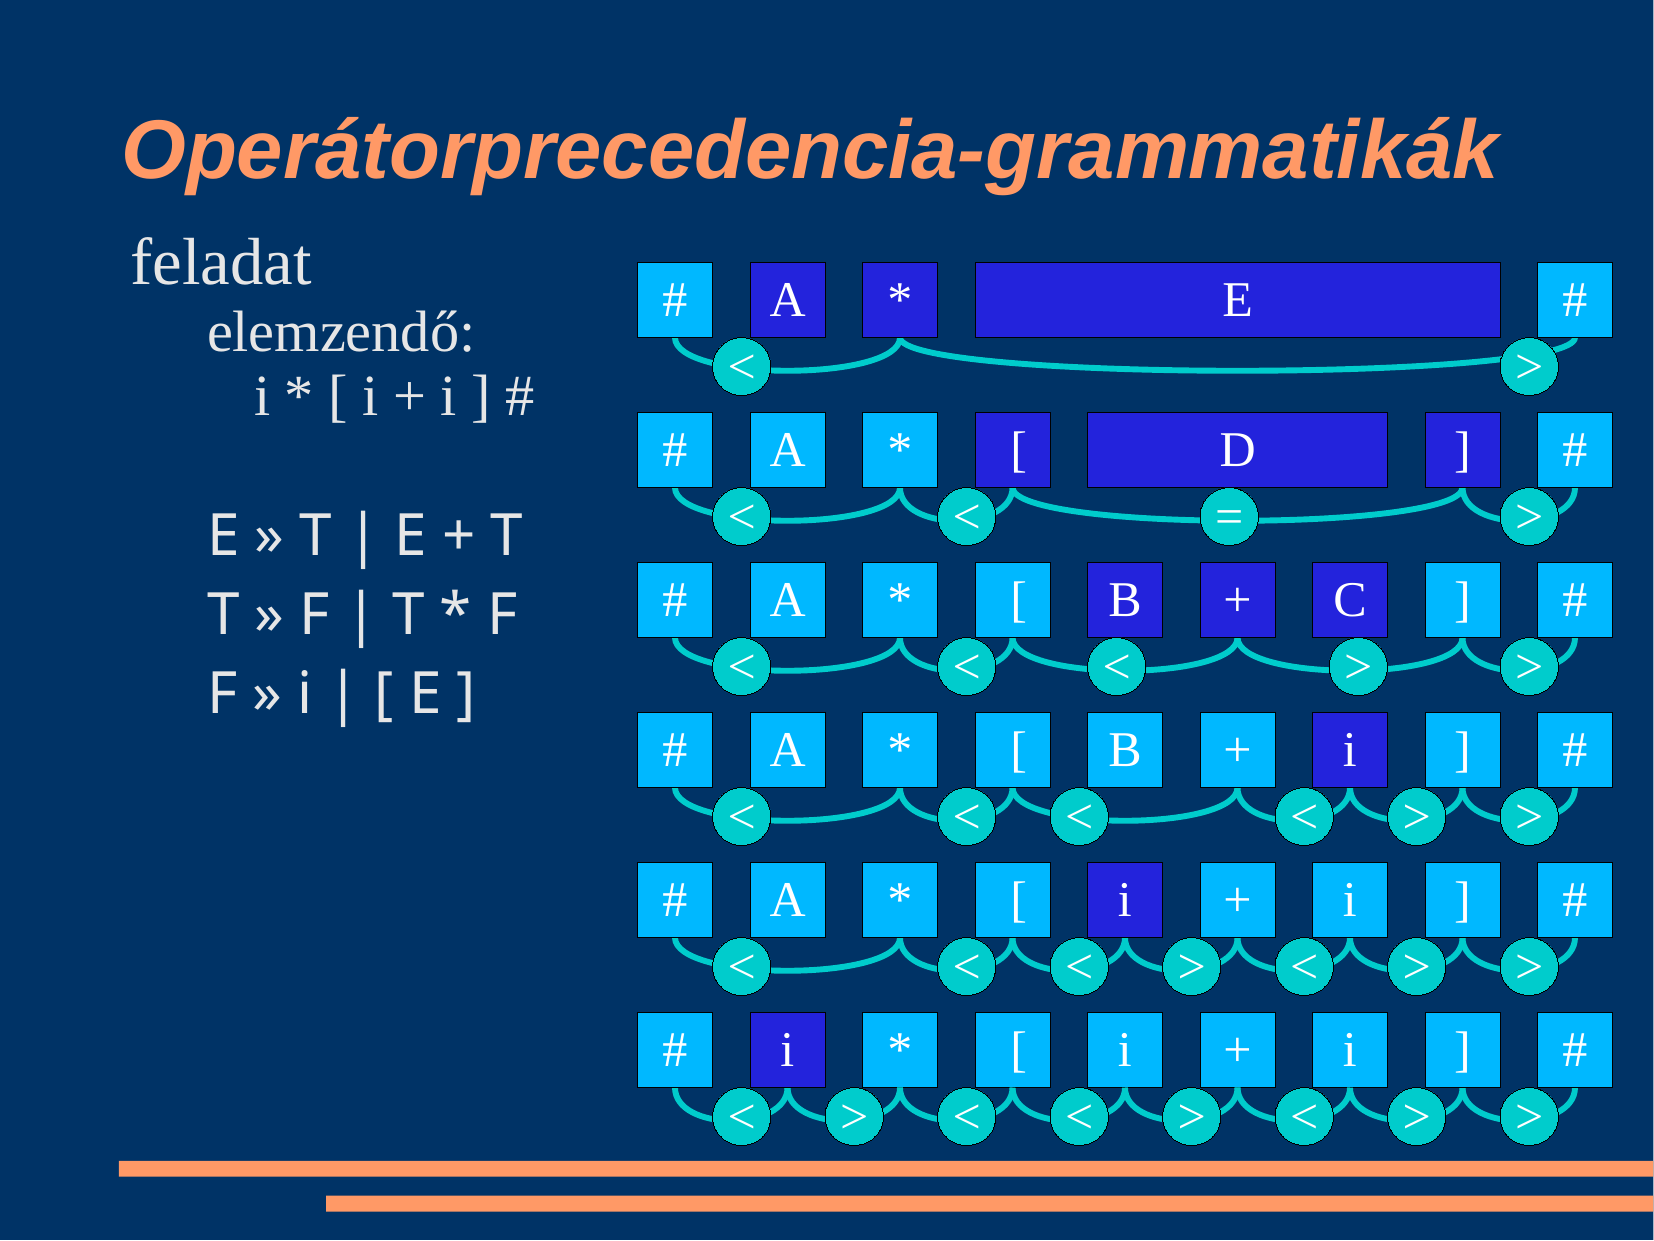

# Operátorprecedencia-grammatikák
feladat
elemzendő:
i * [ i + i ] #
E » T | E + T
T » F | T * F
F » i | [ E ]
#
A
*
E
#
<
>
#
A
*
 [
D
]
#
<
<
=
>
#
A
*
 [
B
+
C
]
#
<
<
<
>
>
#
A
*
 [
B
+
i
]
#
<
<
<
<
>
>
#
A
*
 [
i
+
i
]
#
<
<
<
>
<
>
>
#
i
*
 [
i
+
i
]
#
<
>
<
<
>
<
>
>